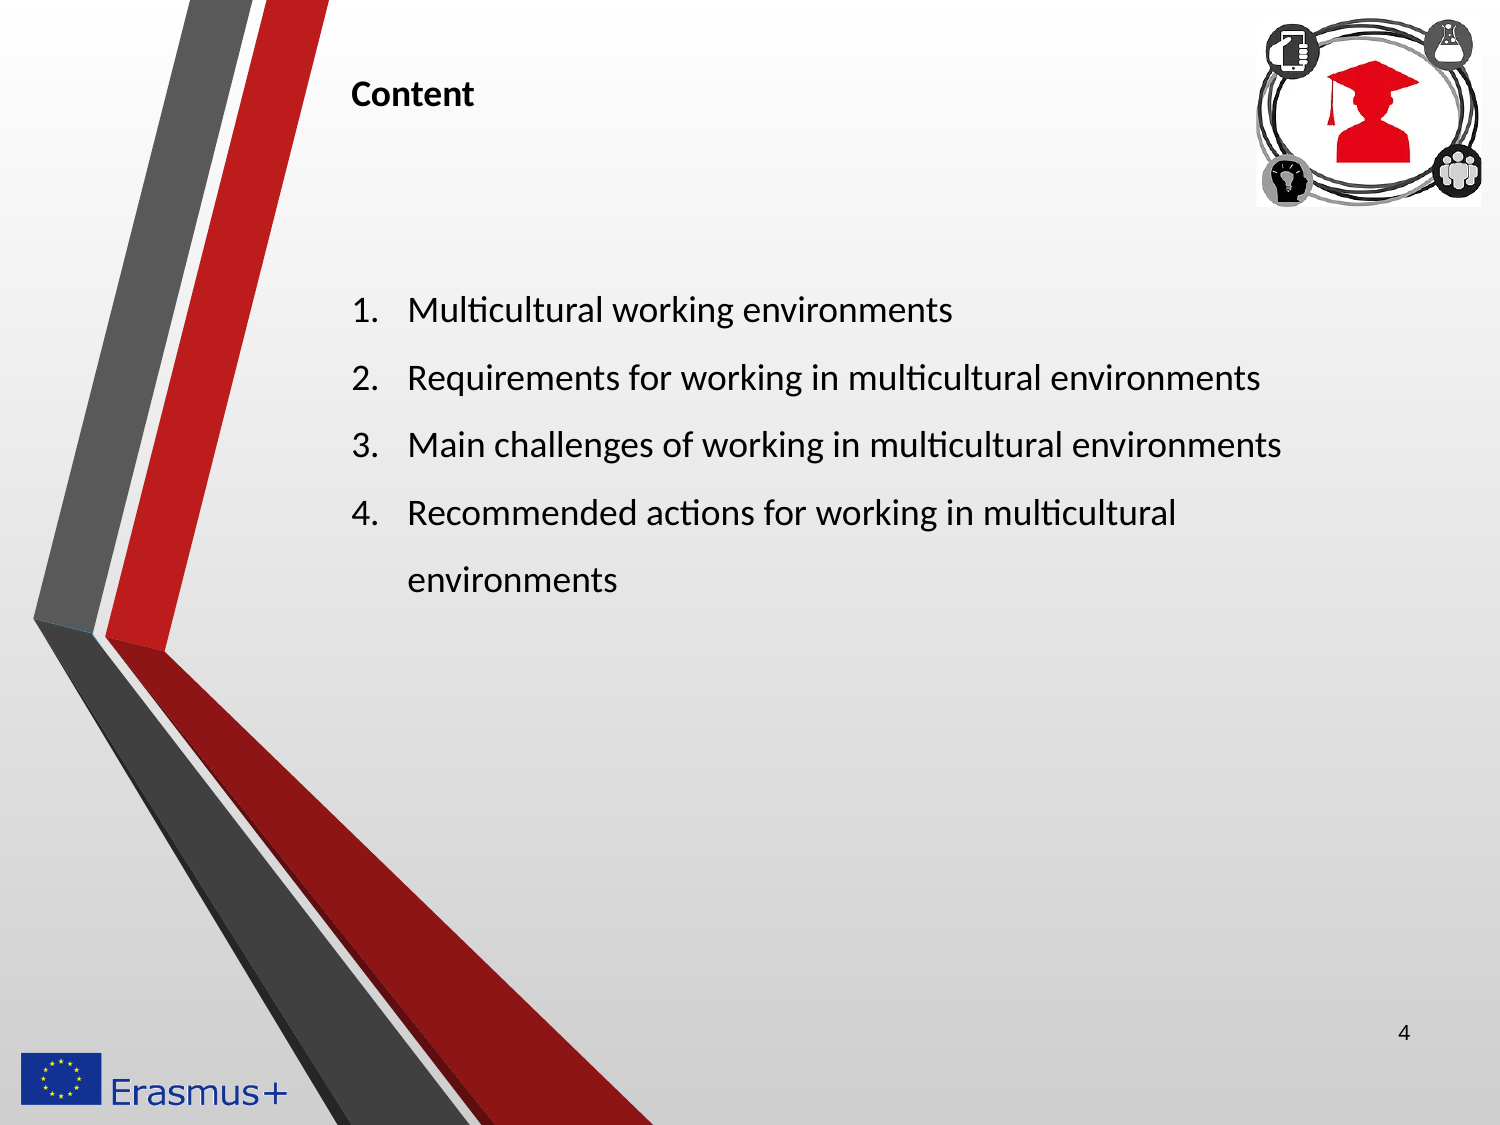

Content
Multicultural working environments
Requirements for working in multicultural environments
Main challenges of working in multicultural environments
Recommended actions for working in multicultural environments